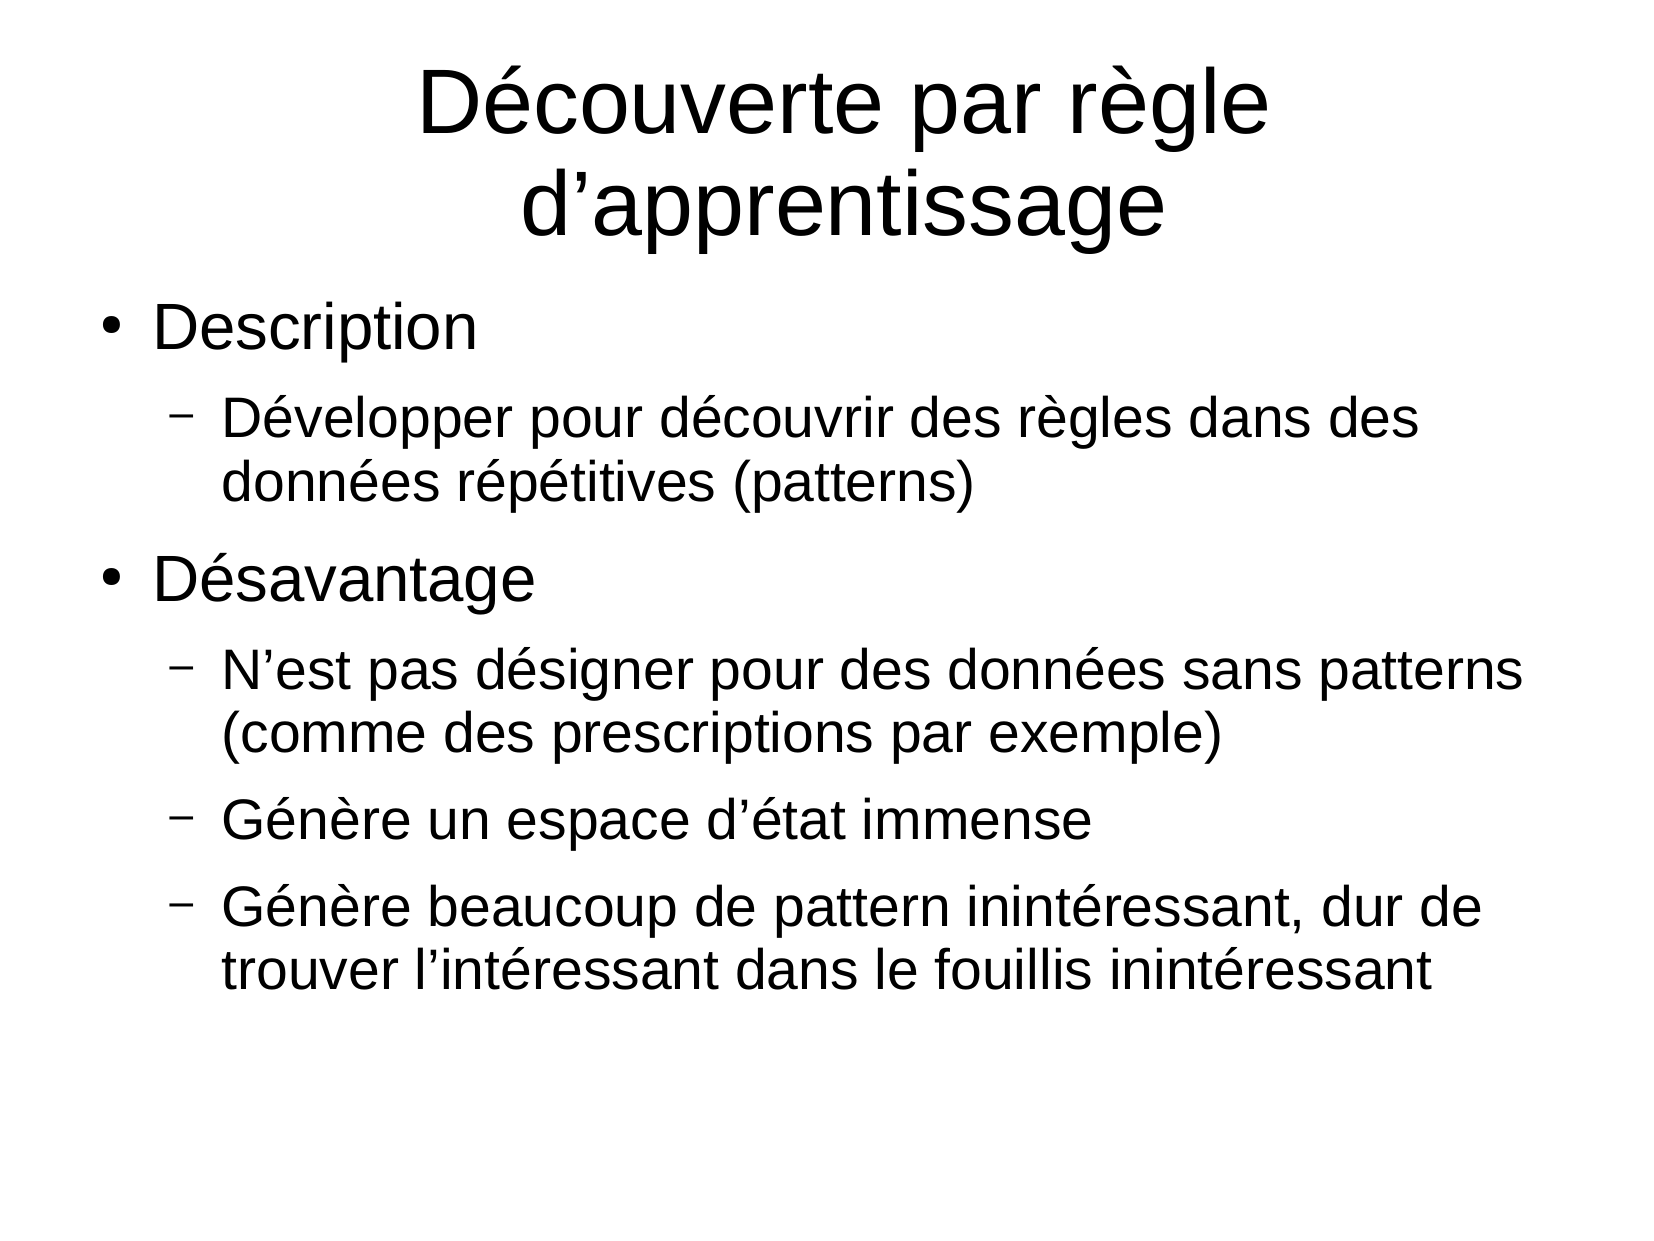

# Découverte par règle d’apprentissage
Description
Développer pour découvrir des règles dans des données répétitives (patterns)
Désavantage
N’est pas désigner pour des données sans patterns (comme des prescriptions par exemple)
Génère un espace d’état immense
Génère beaucoup de pattern inintéressant, dur de trouver l’intéressant dans le fouillis inintéressant